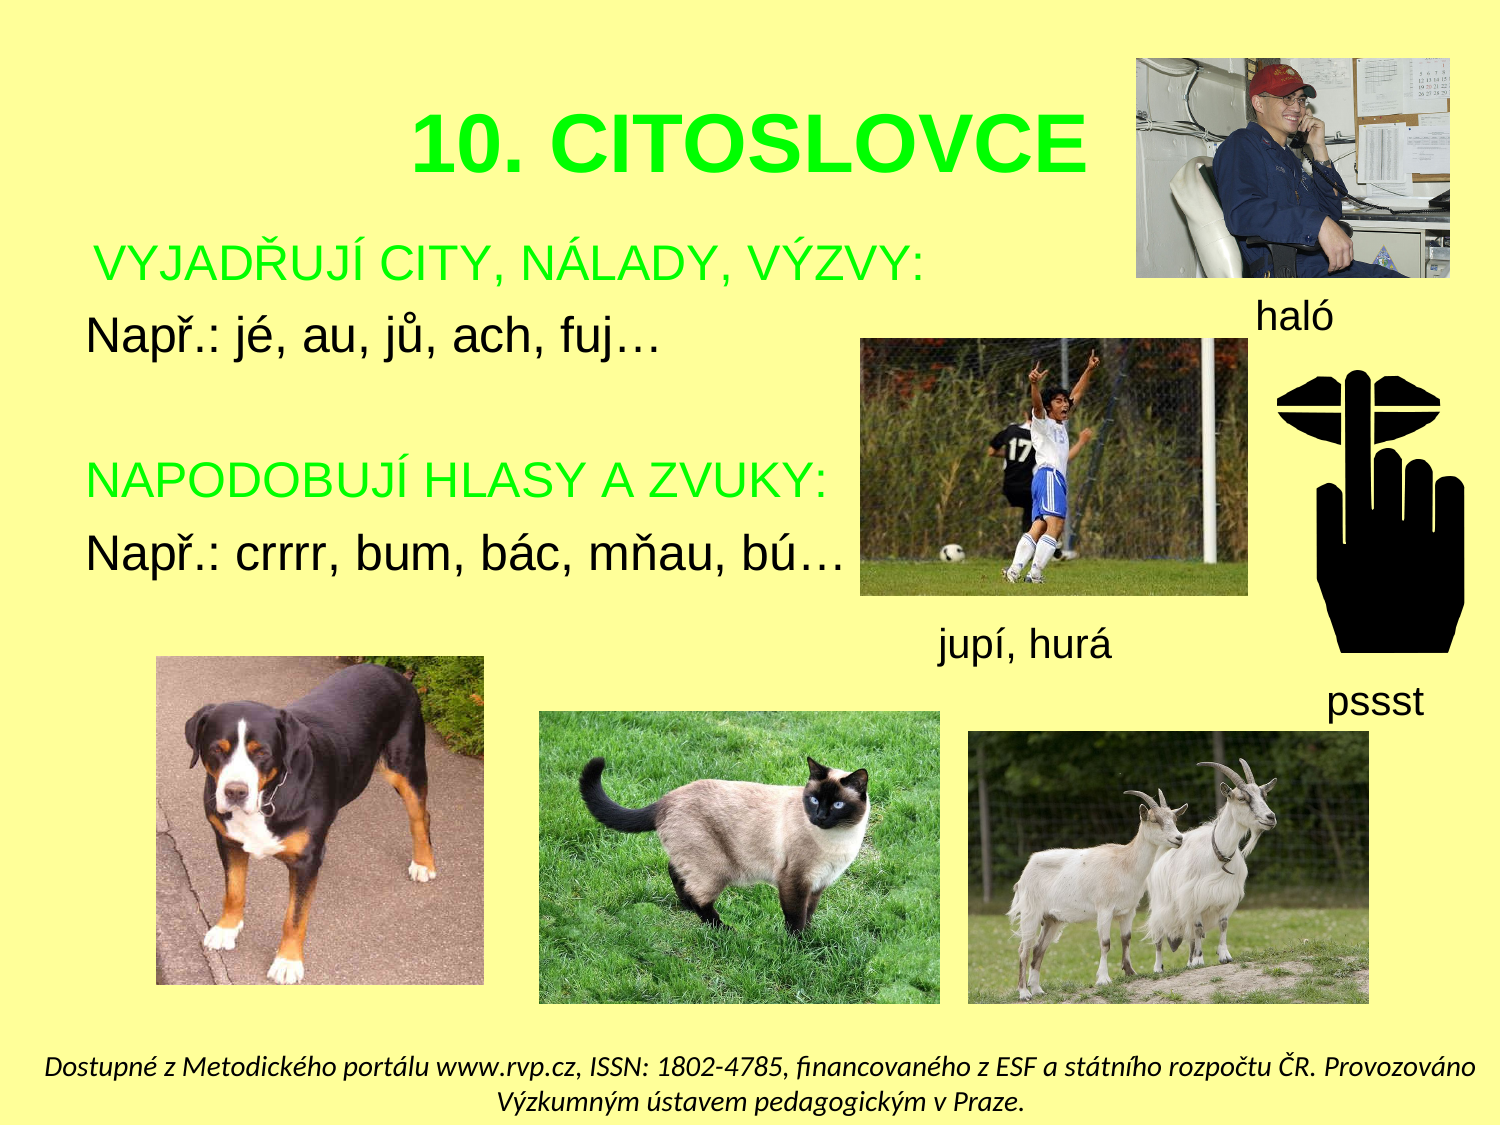

# 10. CITOSLOVCE
VYJADŘUJÍ CITY, NÁLADY, VÝZVY:
Např.: jé, au, jů, ach, fuj…
NAPODOBUJÍ HLASY A ZVUKY:
Např.: crrrr, bum, bác, mňau, bú…
haló
jupí, hurá
pssst
Dostupné z Metodického portálu www.rvp.cz, ISSN: 1802-4785, financovaného z ESF a státního rozpočtu ČR. Provozováno Výzkumným ústavem pedagogickým v Praze.